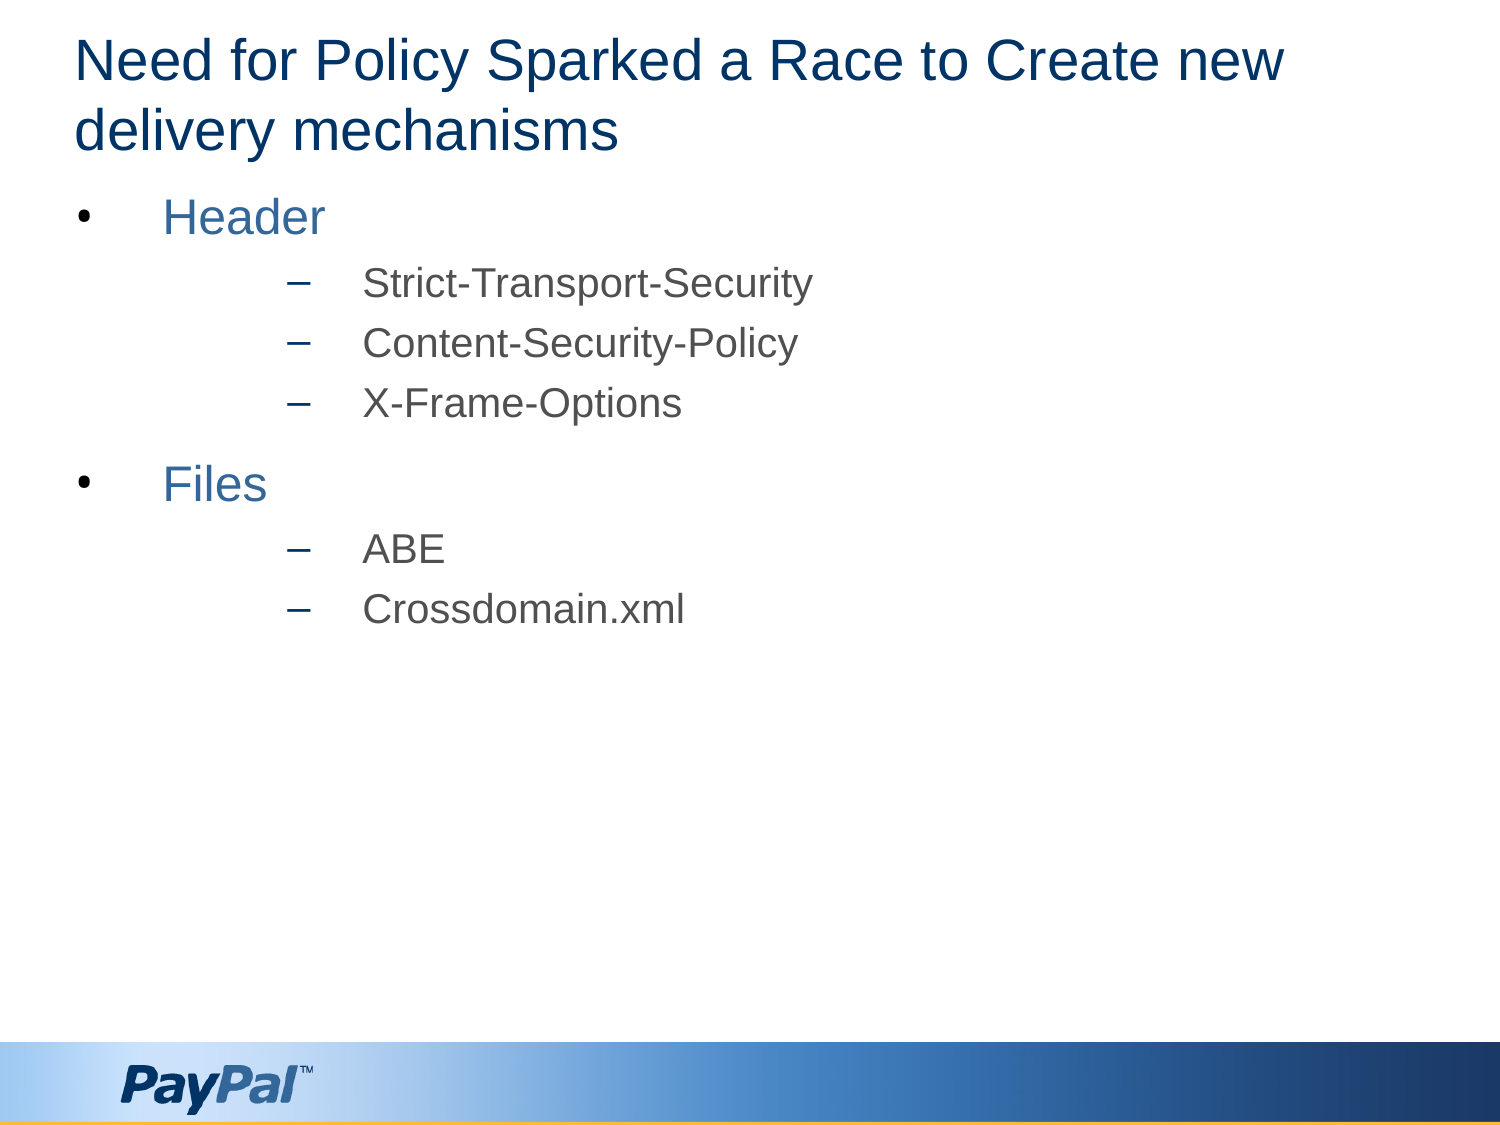

# Need for Policy Sparked a Race to Create new delivery mechanisms
Header
Strict-Transport-Security
Content-Security-Policy
X-Frame-Options
Files
ABE
Crossdomain.xml